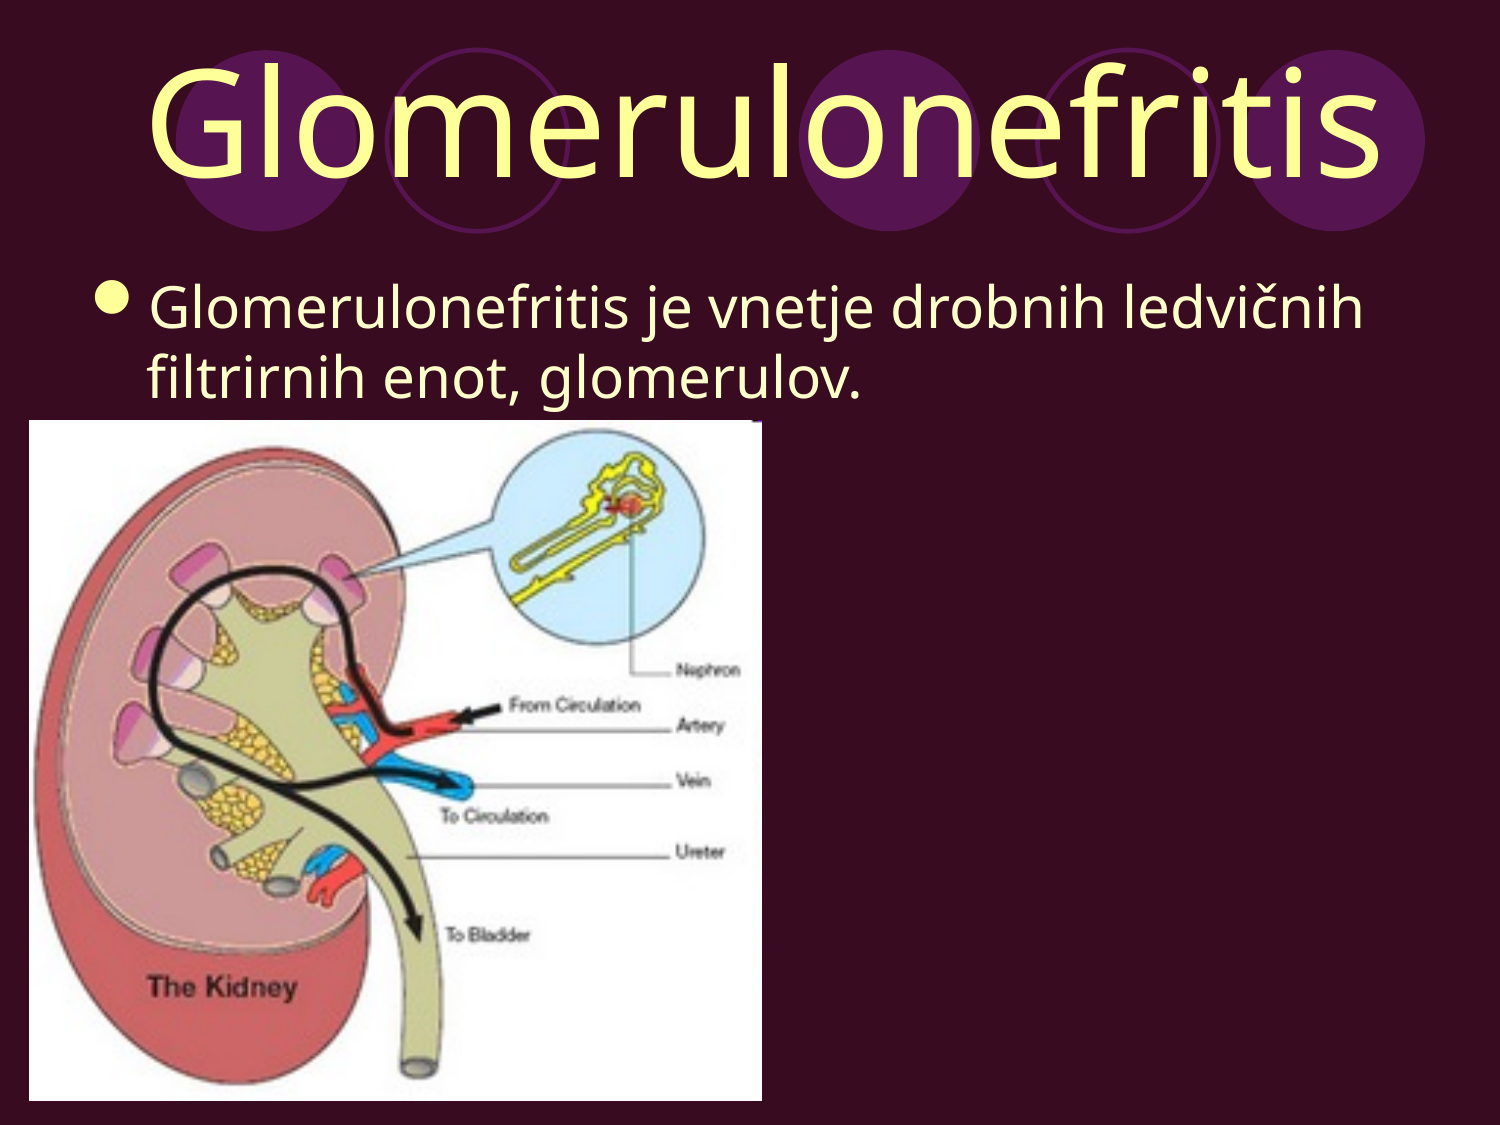

# Glomerulonefritis
Glomerulonefritis je vnetje drobnih ledvičnih filtrirnih enot, glomerulov.